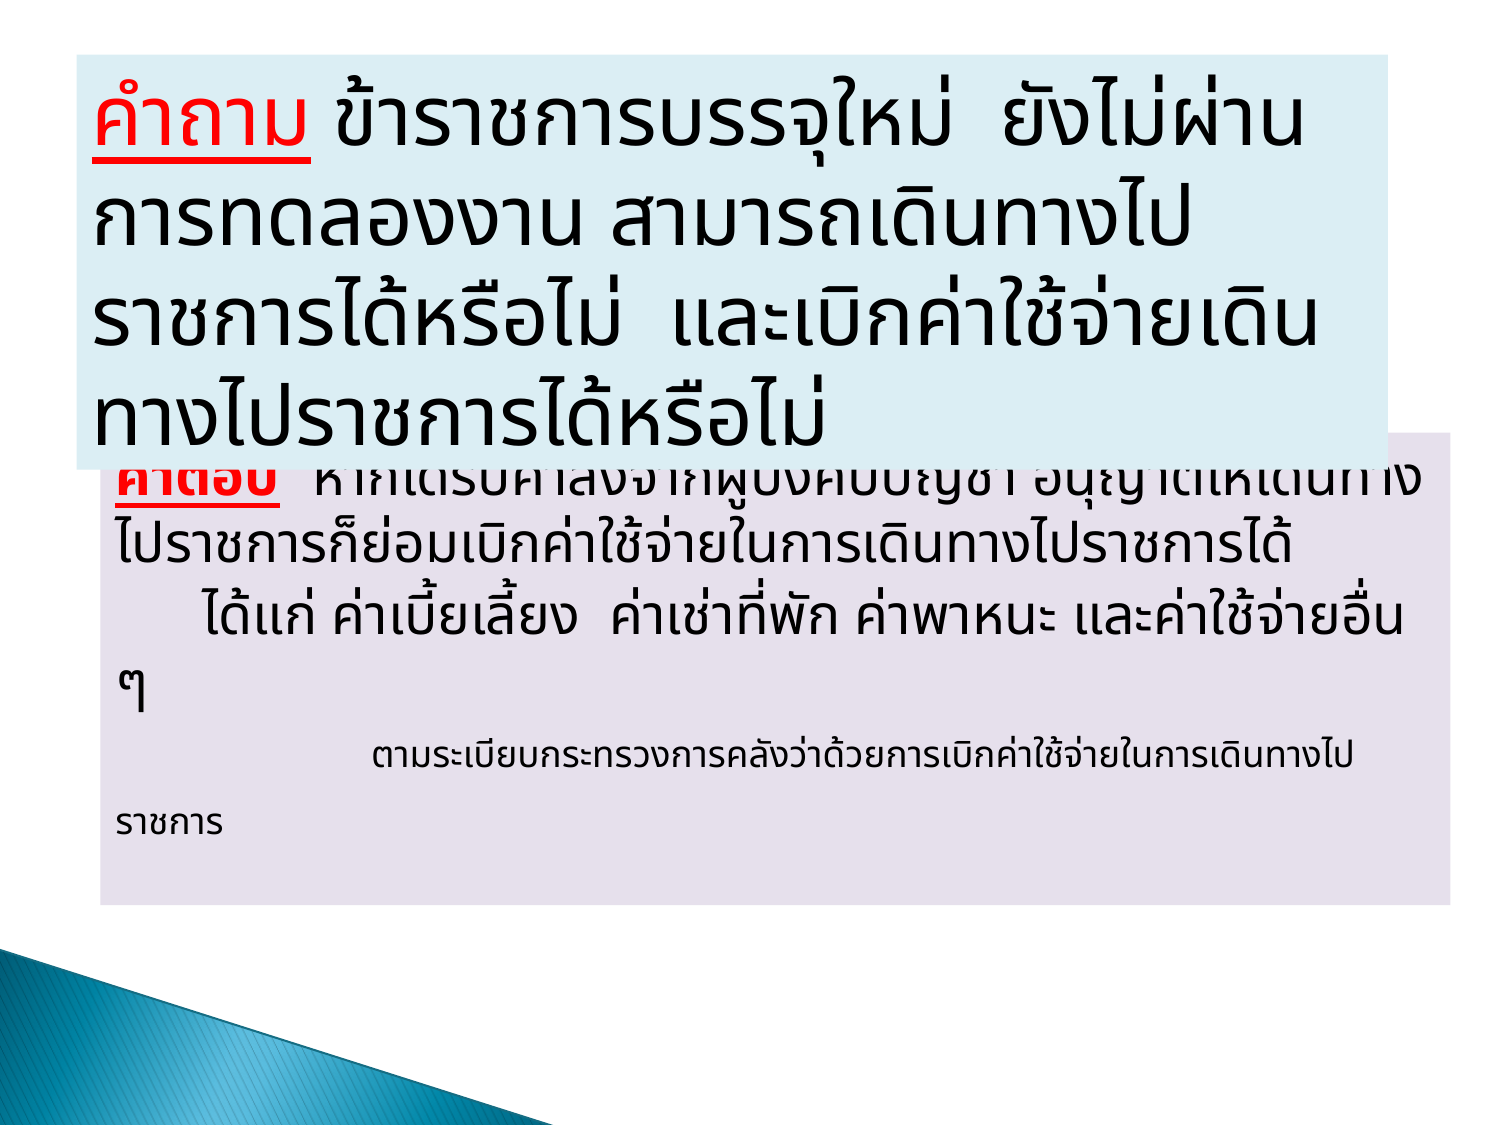

คำถาม ข้าราชการบรรจุใหม่  ยังไม่ผ่านการทดลองงาน สามารถเดินทางไปราชการได้หรือไม่  และเบิกค่าใช้จ่ายเดินทางไปราชการได้หรือไม่
# คำตอบ หากได้รับคำสั่งจากผู้บังคับบัญชา อนุญาตให้เดินทาง ไปราชการก็ย่อมเบิกค่าใช้จ่ายในการเดินทางไปราชการได้
 ได้แก่ ค่าเบี้ยเลี้ยง  ค่าเช่าที่พัก ค่าพาหนะ และค่าใช้จ่ายอื่น ๆ
  ตามระเบียบกระทรวงการคลังว่าด้วยการเบิกค่าใช้จ่ายในการเดินทางไปราชการ